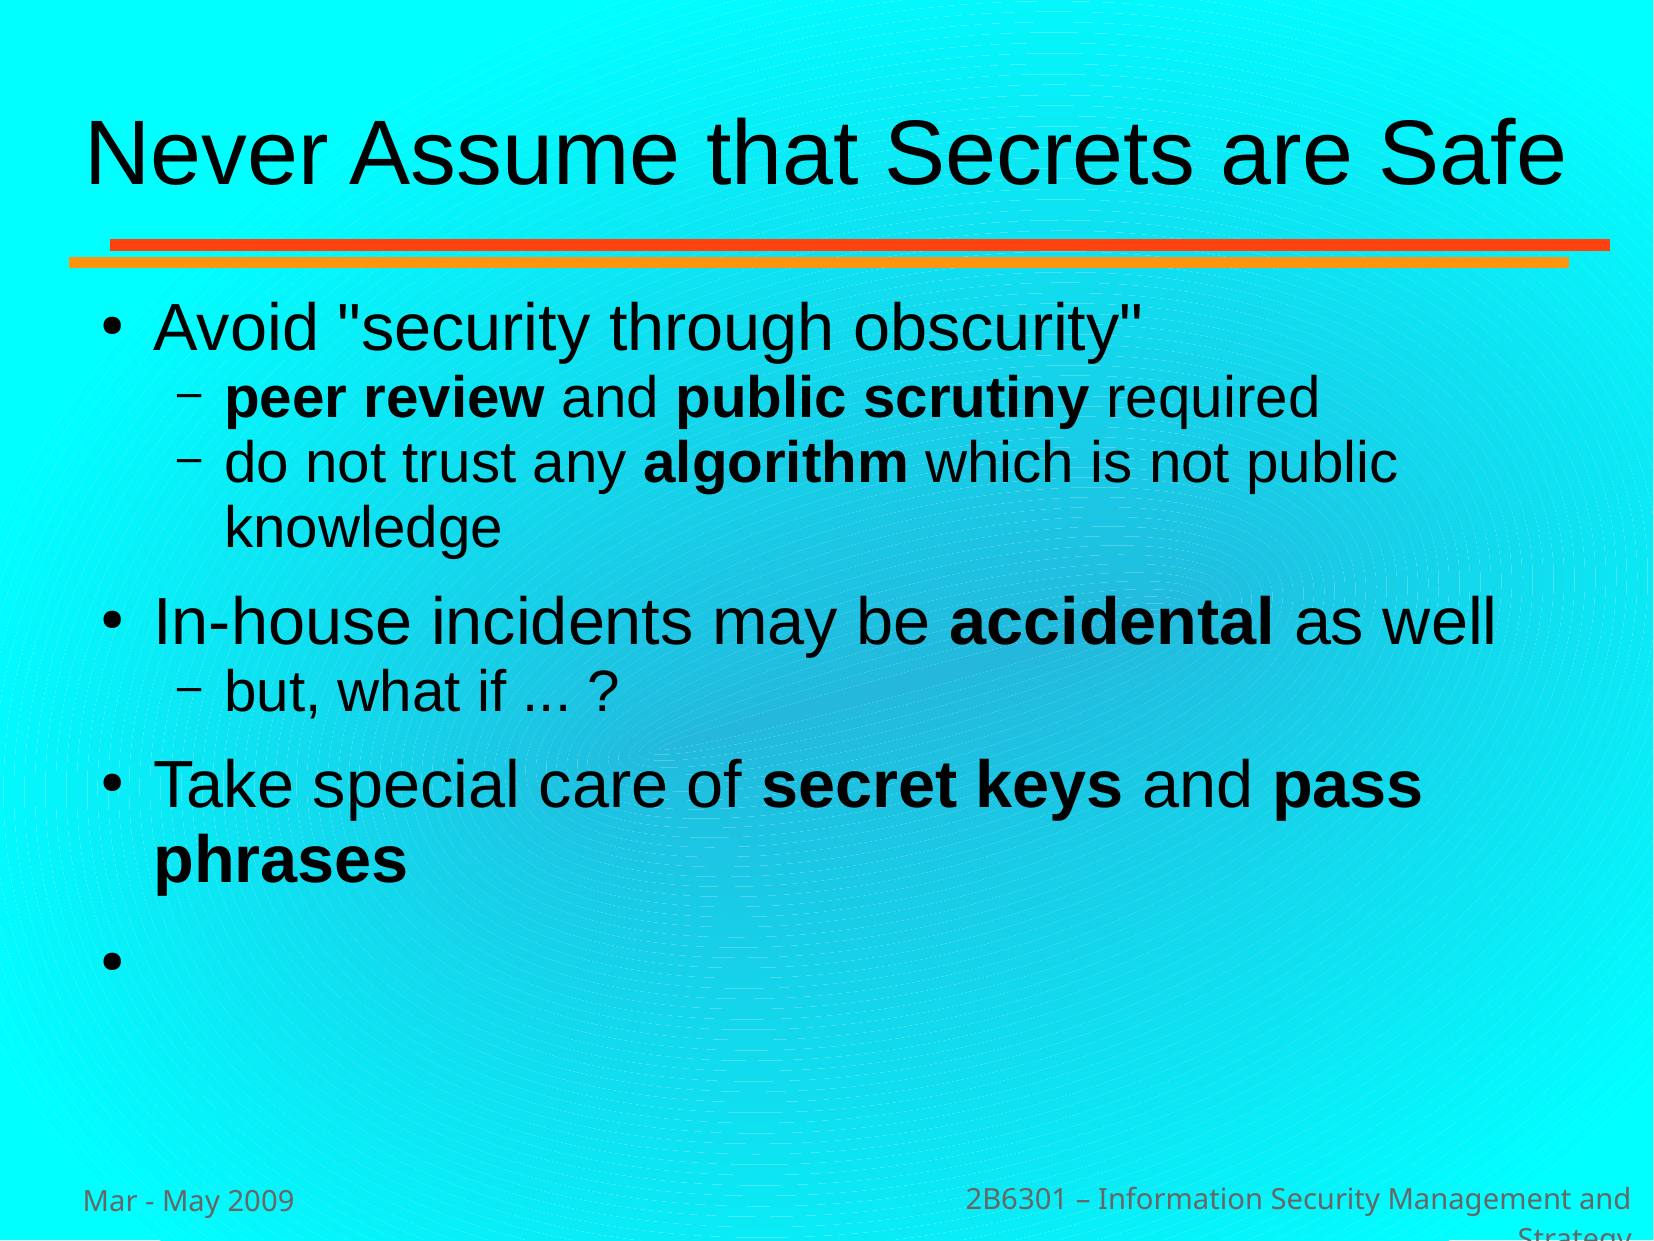

# Never Assume that Secrets are Safe
Avoid "security through obscurity"
peer review and public scrutiny required
do not trust any algorithm which is not public knowledge
In-house incidents may be accidental as well
but, what if ... ?
Take special care of secret keys and pass phrases